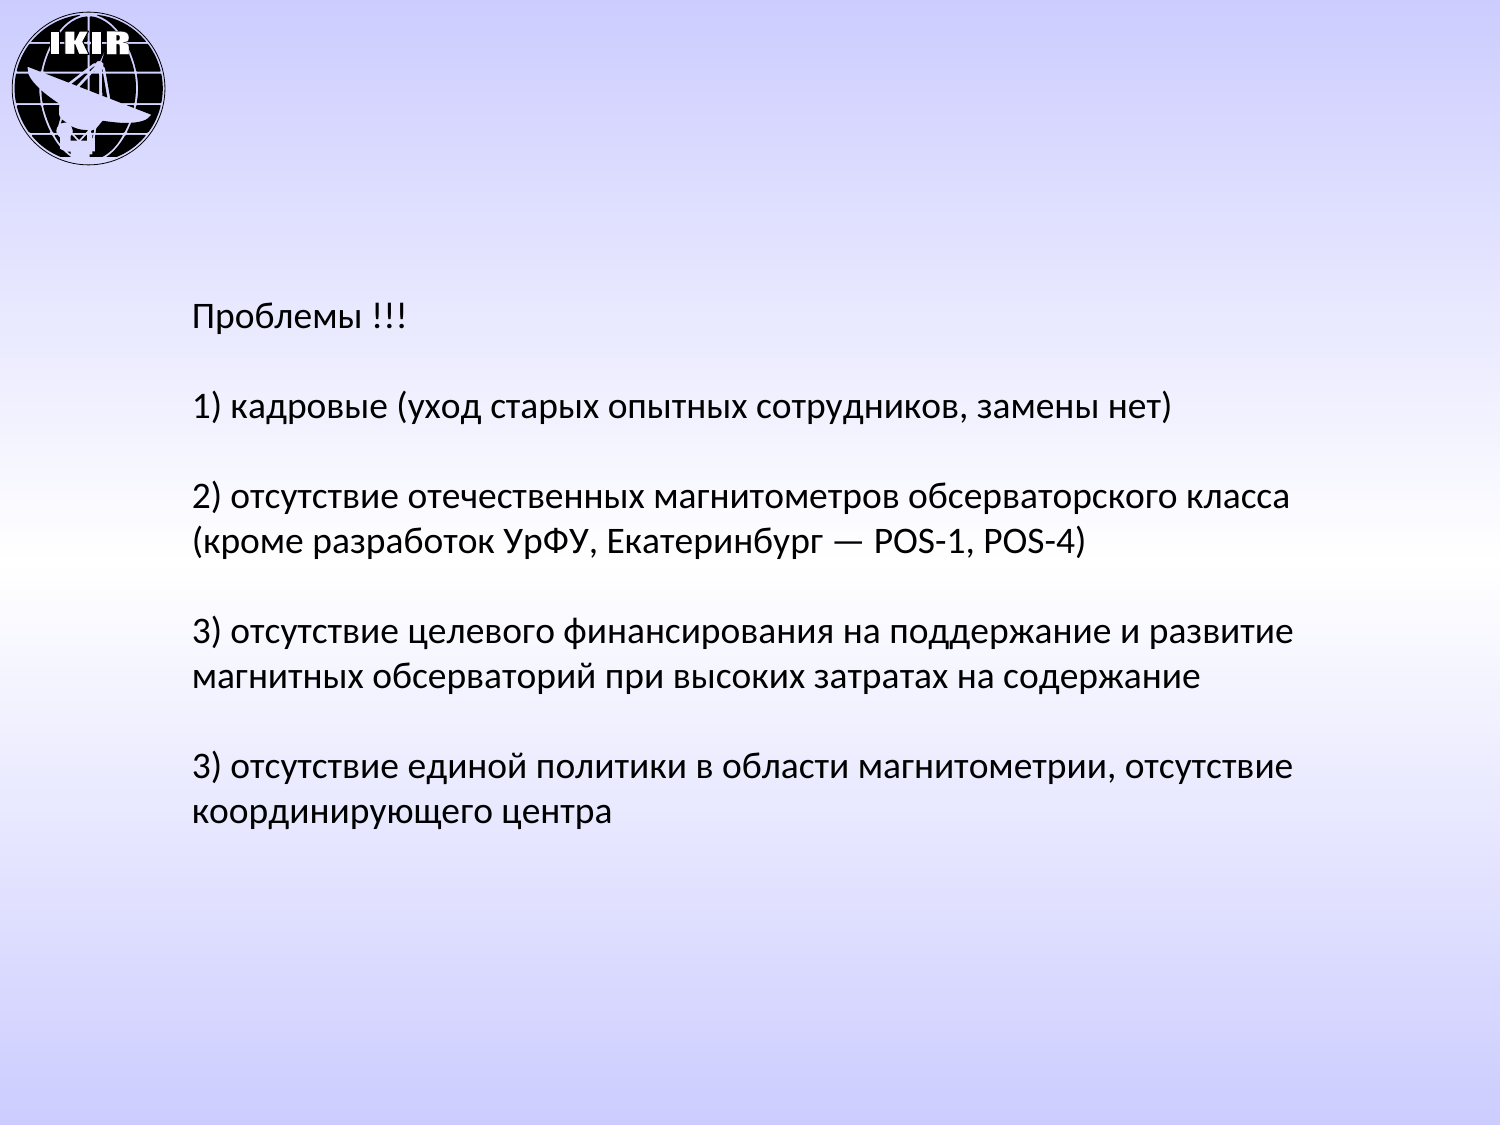

Проблемы !!!
1) кадровые (уход старых опытных сотрудников, замены нет)
2) отсутствие отечественных магнитометров обсерваторского класса (кроме разработок УрФУ, Екатеринбург — POS-1, POS-4)
3) отсутствие целевого финансирования на поддержание и развитие магнитных обсерваторий при высоких затратах на содержание
3) отсутствие единой политики в области магнитометрии, отсутствие координирующего центра